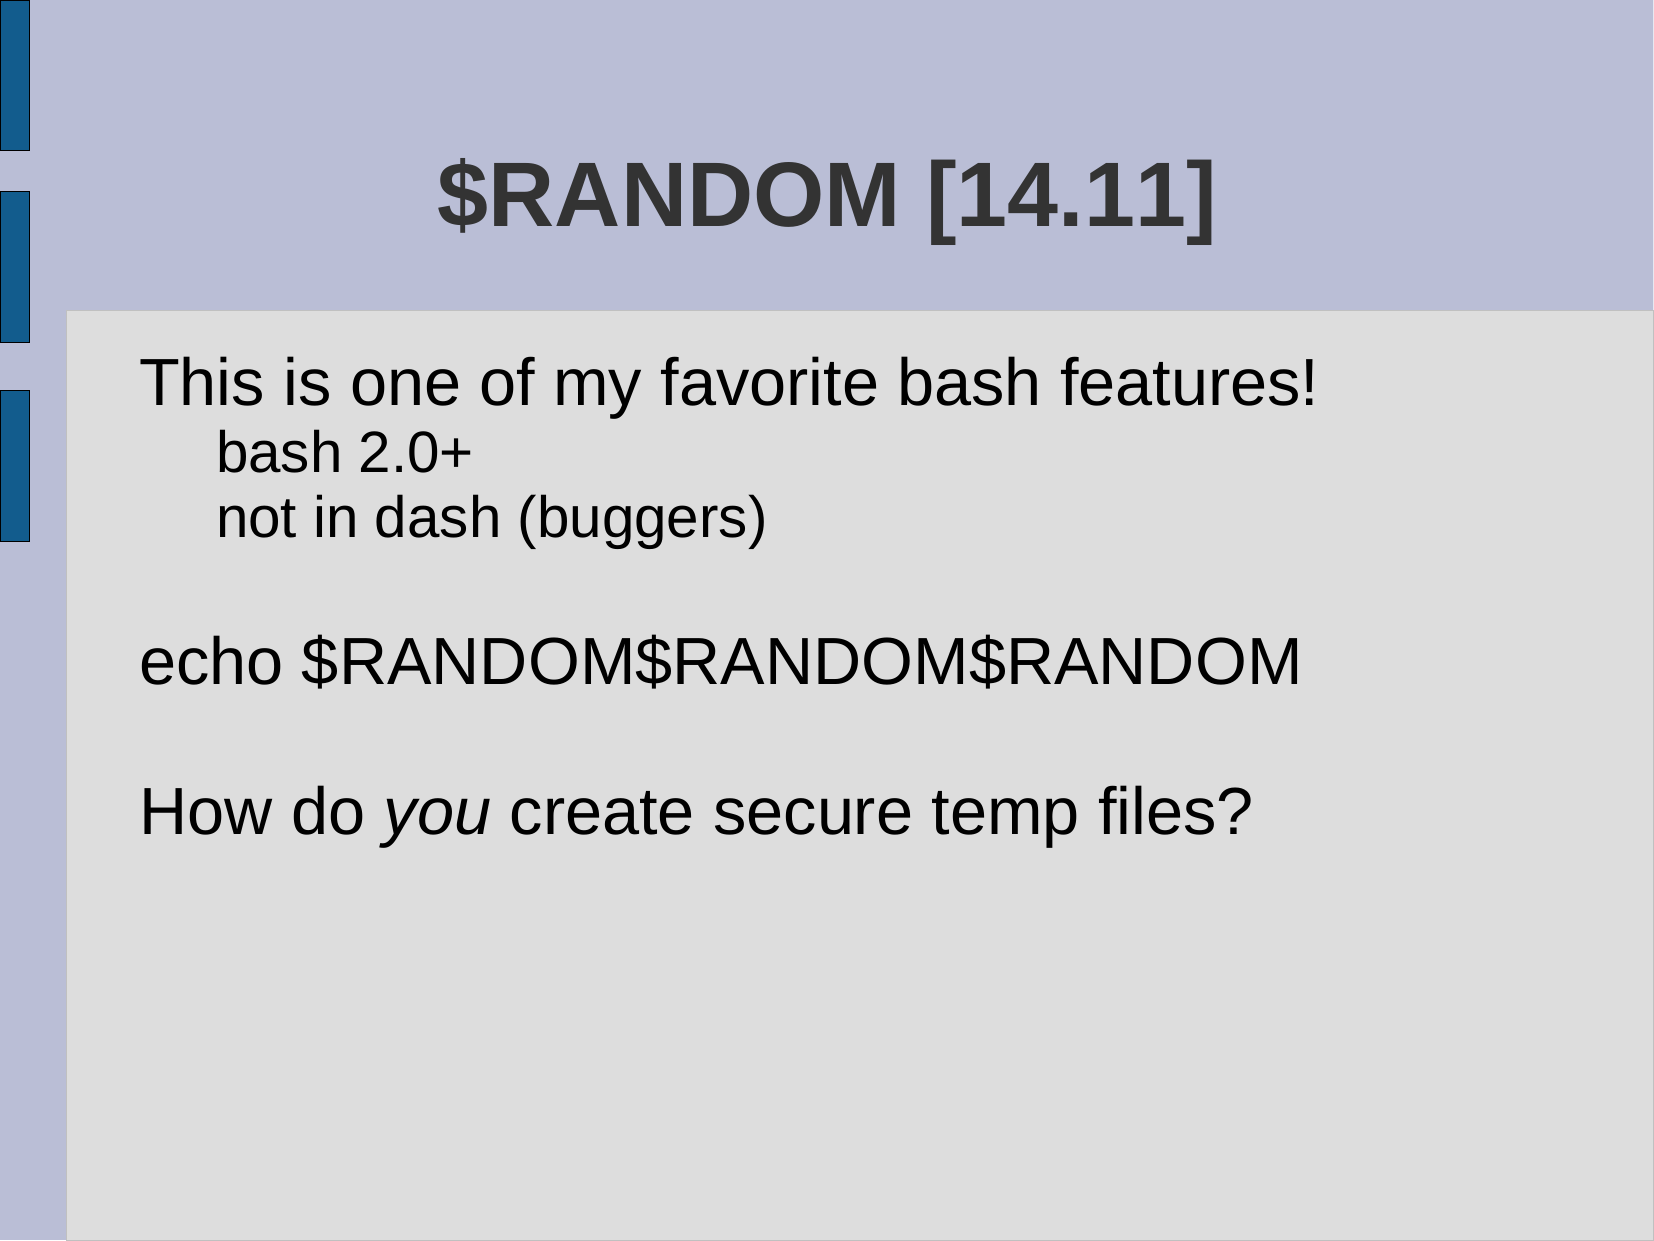

# $RANDOM [14.11]
This is one of my favorite bash features!
bash 2.0+
not in dash (buggers)
echo $RANDOM$RANDOM$RANDOM
How do you create secure temp files?